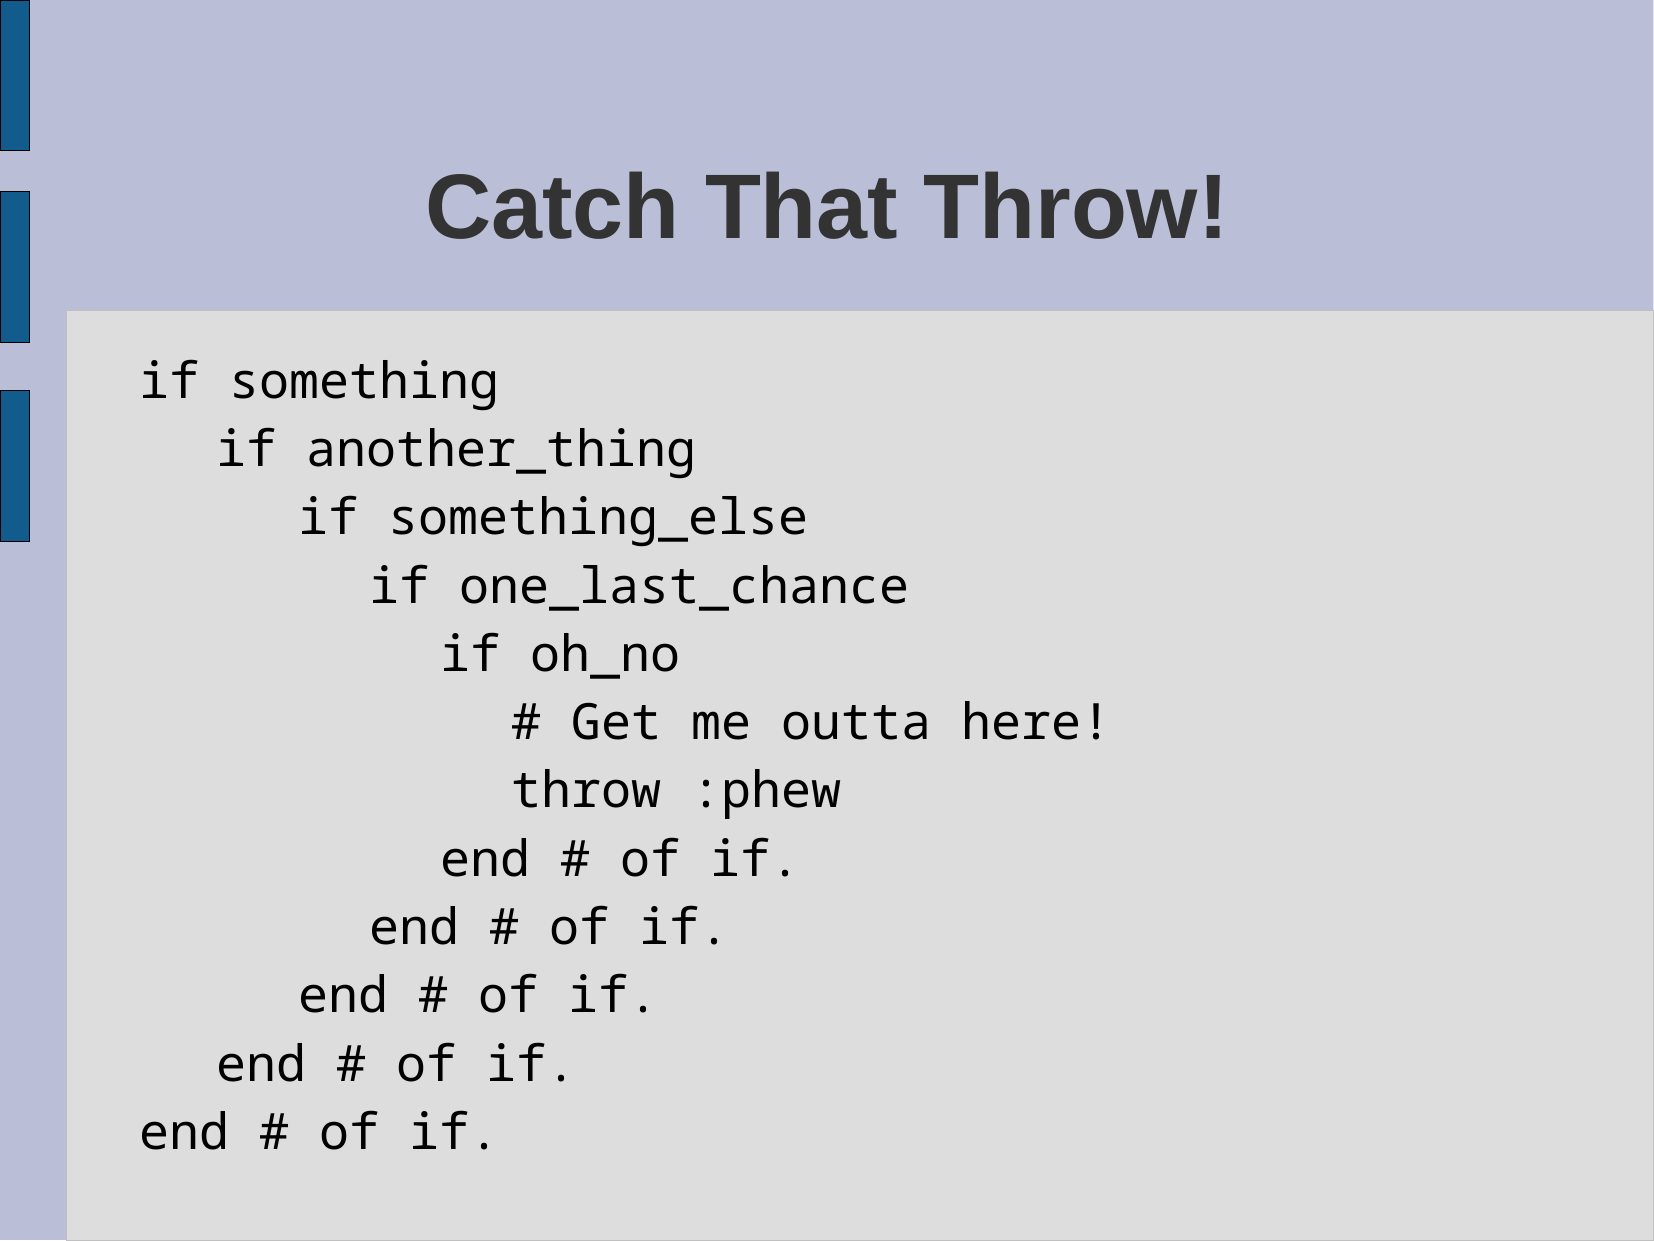

#
Catch That Throw!
if something
if another_thing
if something_else
if one_last_chance
if oh_no
# Get me outta here!
throw :phew
end # of if.
end # of if.
end # of if.
end # of if.
end # of if.
catch :phew
# Code continues "normally" ...